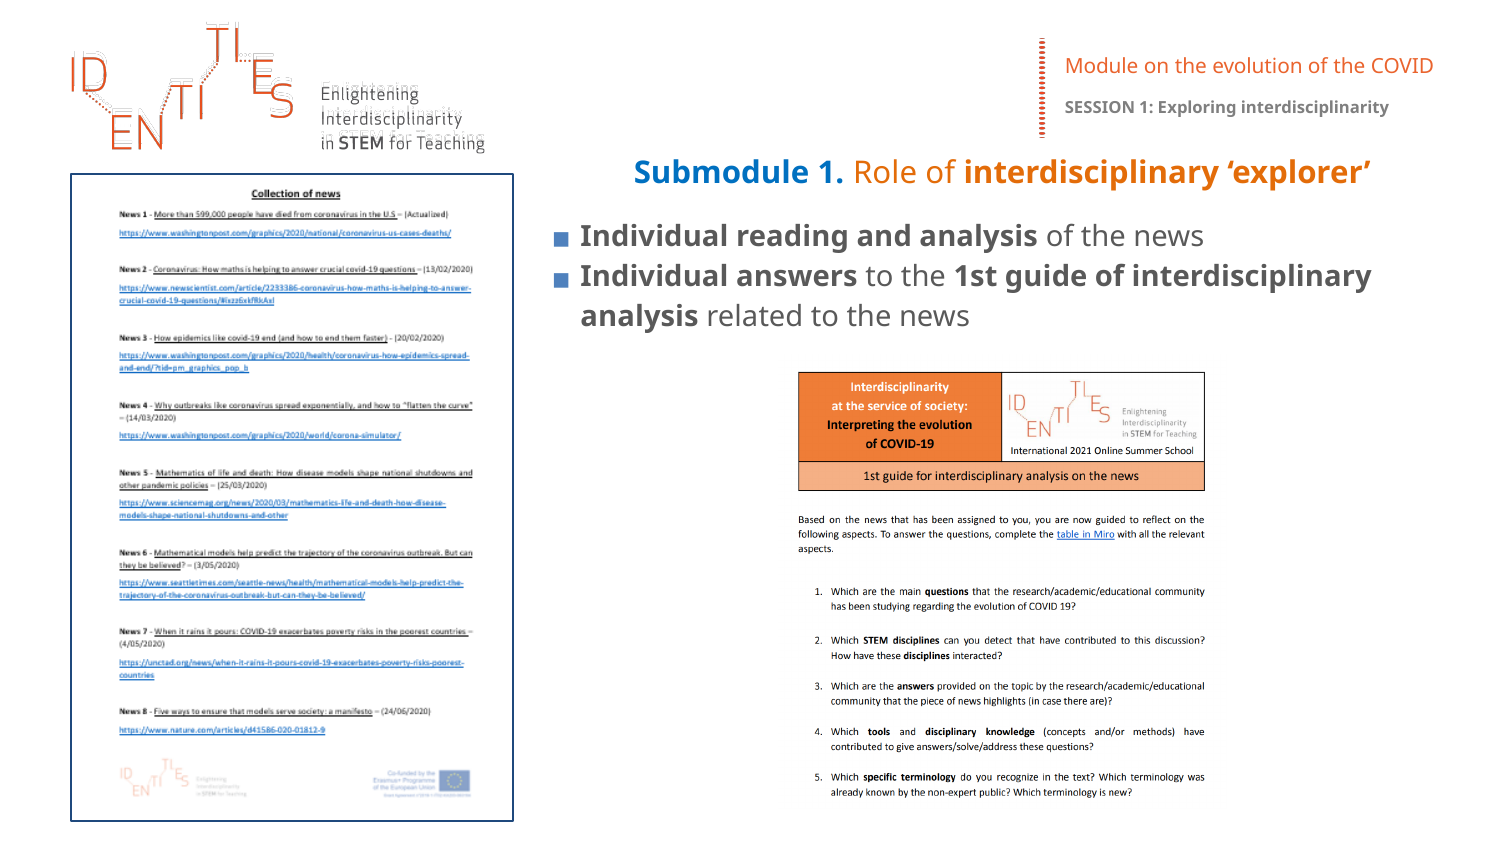

Module on the evolution of the COVID
SESSION 1: Exploring interdisciplinarity
Submodule 1. Role of interdisciplinary ‘explorer’
Individual reading and analysis of the news
Individual answers to the 1st guide of interdisciplinary analysis related to the news